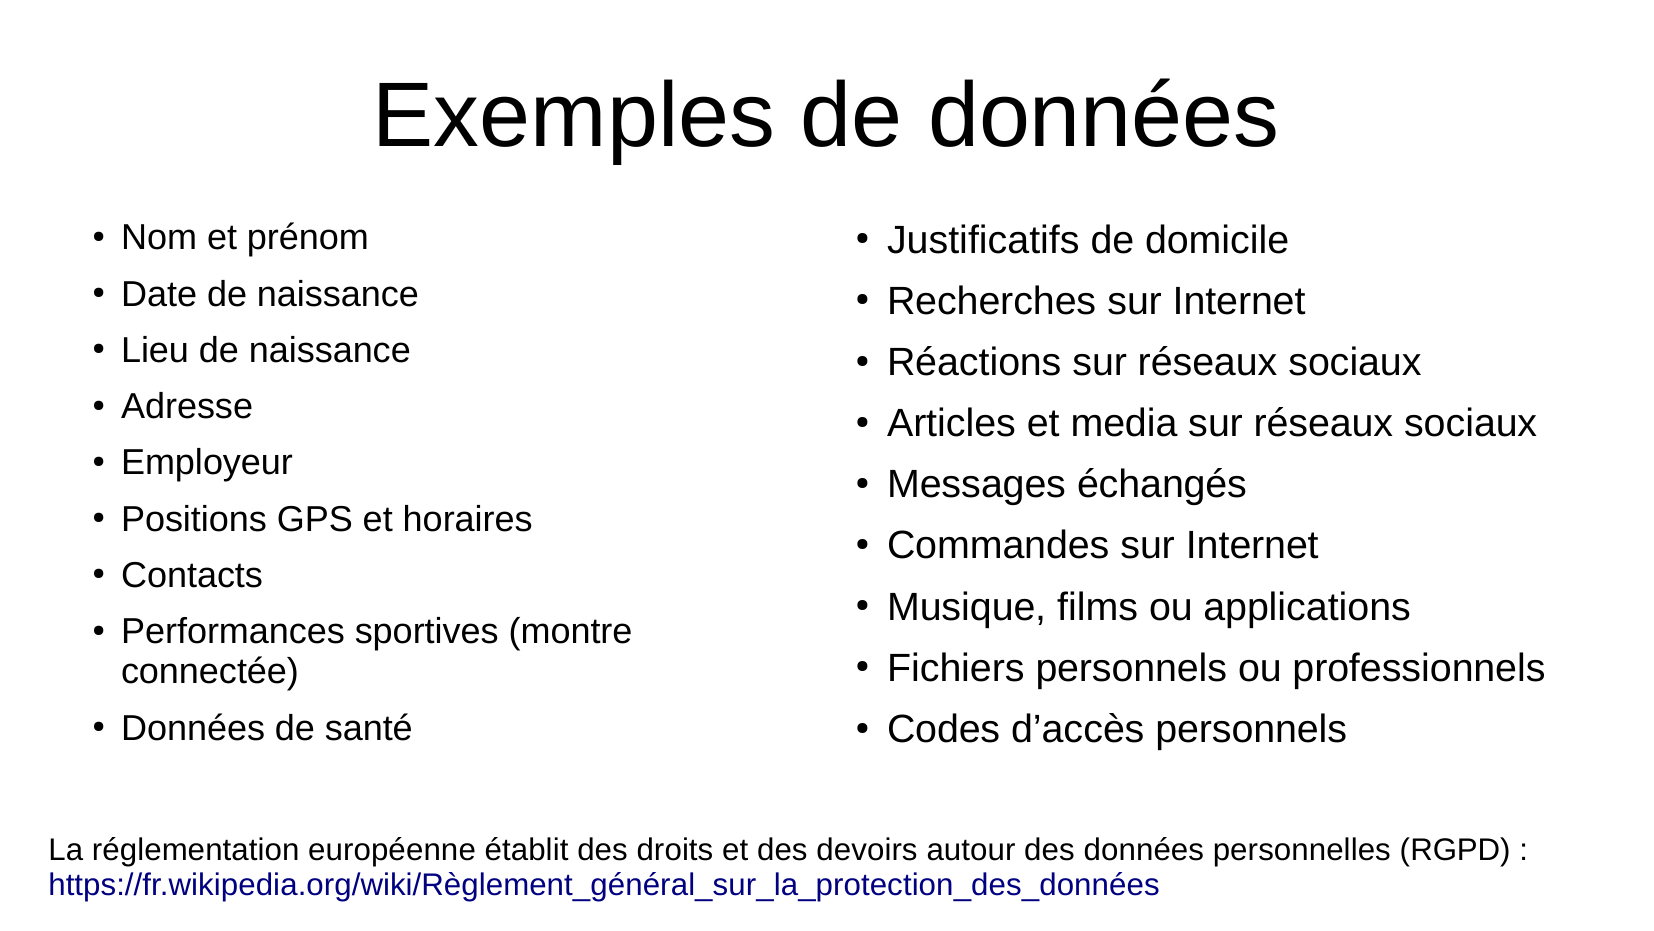

# Exemples de données
Nom et prénom
Date de naissance
Lieu de naissance
Adresse
Employeur
Positions GPS et horaires
Contacts
Performances sportives (montre connectée)
Données de santé
Justificatifs de domicile
Recherches sur Internet
Réactions sur réseaux sociaux
Articles et media sur réseaux sociaux
Messages échangés
Commandes sur Internet
Musique, films ou applications
Fichiers personnels ou professionnels
Codes d’accès personnels
La réglementation européenne établit des droits et des devoirs autour des données personnelles (RGPD) :
https://fr.wikipedia.org/wiki/Règlement_général_sur_la_protection_des_données